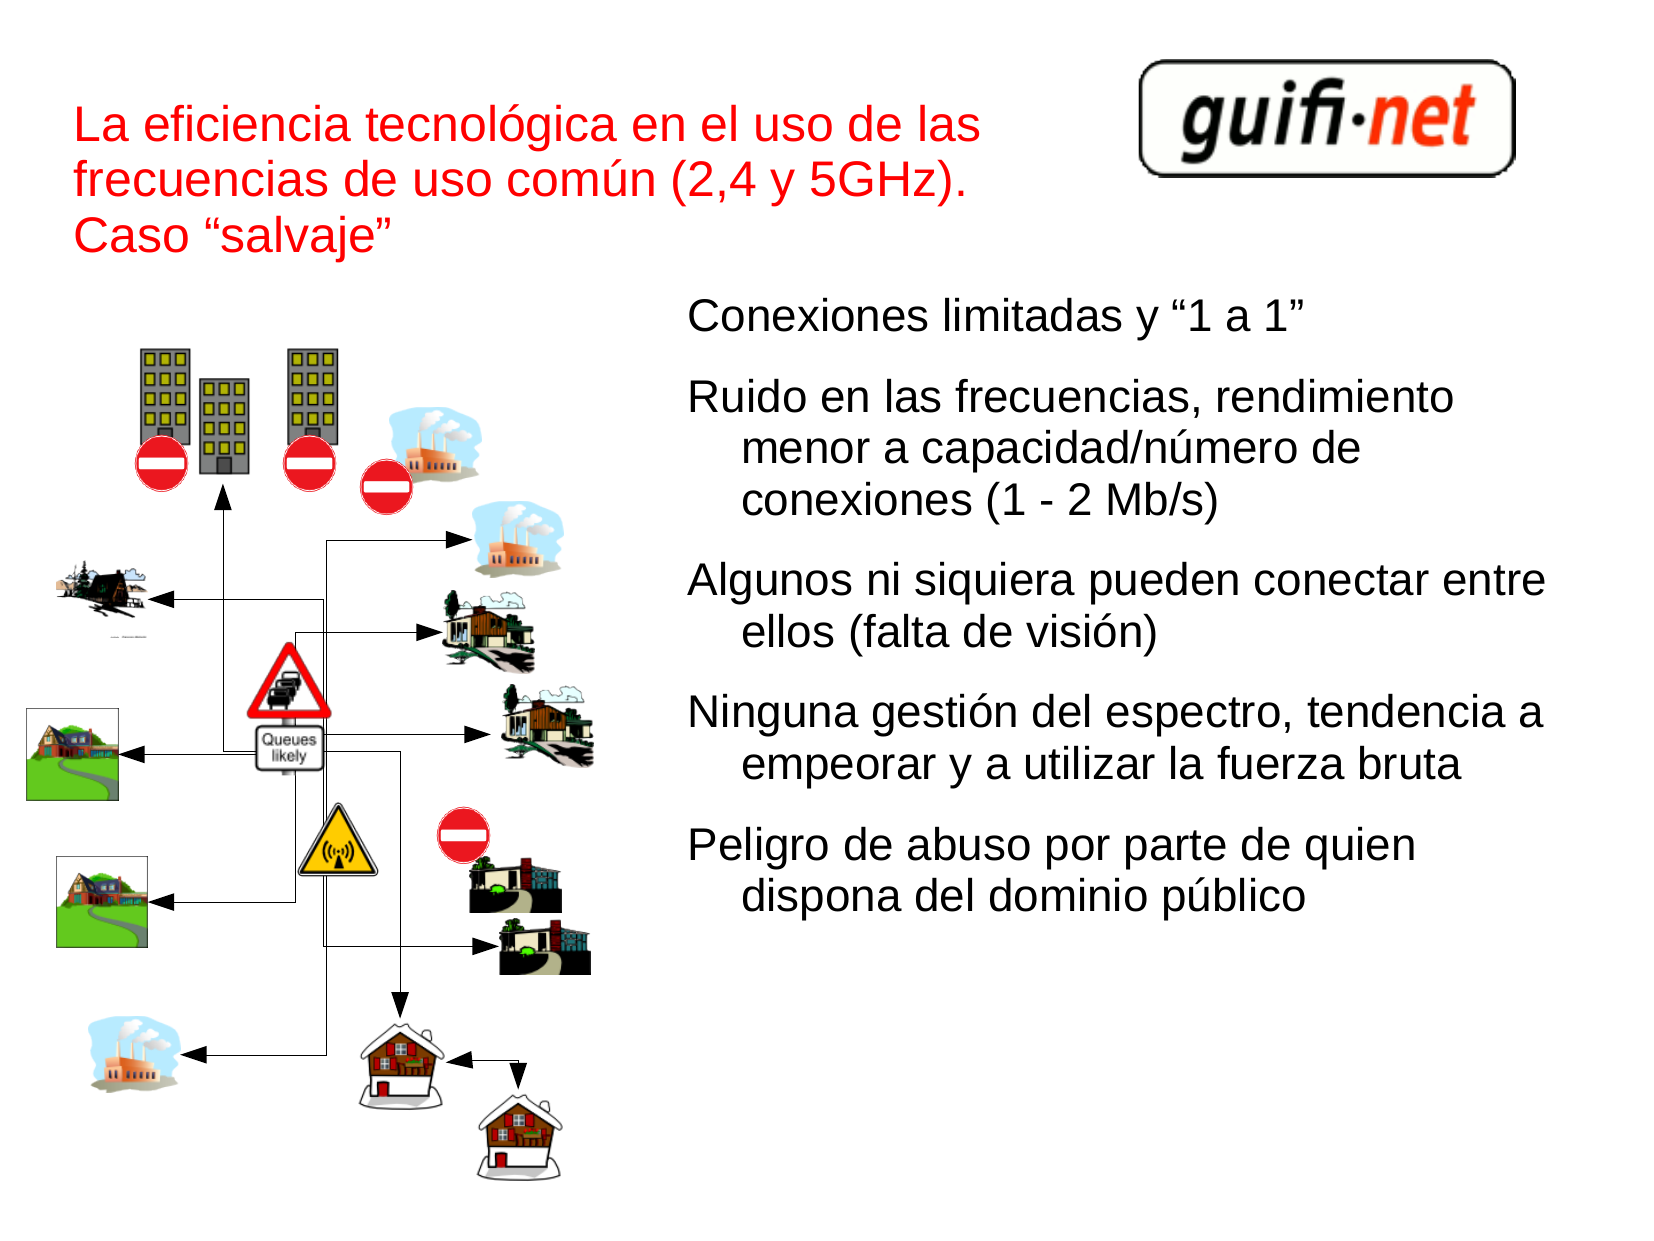

La eficiencia tecnológica en el uso de las frecuencias de uso común (2,4 y 5GHz). Caso “salvaje”
# Conexiones limitadas y “1 a 1”
Ruido en las frecuencias, rendimiento menor a capacidad/número de conexiones (1 - 2 Mb/s)
Algunos ni siquiera pueden conectar entre ellos (falta de visión)
Ninguna gestión del espectro, tendencia a empeorar y a utilizar la fuerza bruta
Peligro de abuso por parte de quien dispona del dominio público